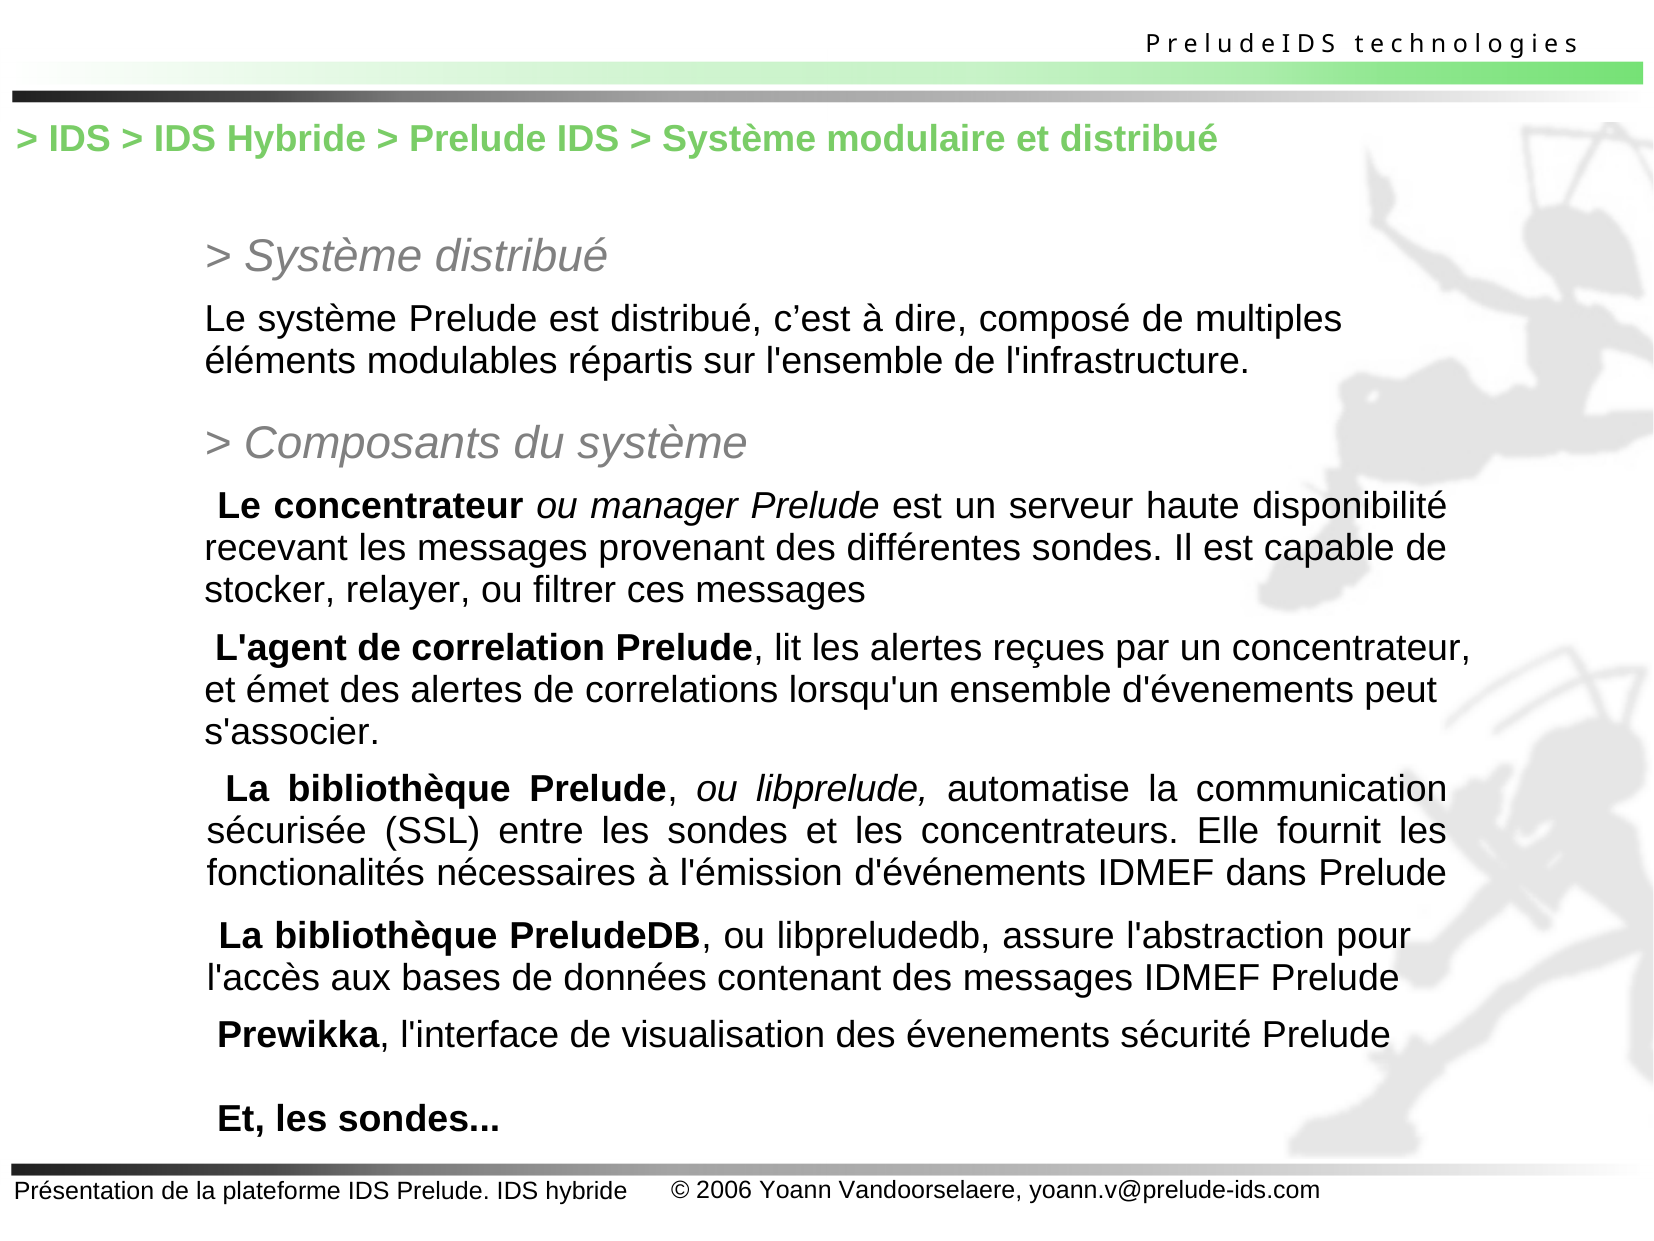

P r e l u d e I D S t e c h n o l o g i e s
> IDS > IDS Hybride > Prelude IDS > Système modulaire et distribué
> Système distribué
Le système Prelude est distribué, c’est à dire, composé de multiples éléments modulables répartis sur l'ensemble de l'infrastructure.
> Composants du système
 Le concentrateur ou manager Prelude est un serveur haute disponibilité recevant les messages provenant des différentes sondes. Il est capable de stocker, relayer, ou filtrer ces messages
 L'agent de correlation Prelude, lit les alertes reçues par un concentrateur, et émet des alertes de correlations lorsqu'un ensemble d'évenements peut s'associer.
 La bibliothèque Prelude, ou libprelude, automatise la communication sécurisée (SSL) entre les sondes et les concentrateurs. Elle fournit les fonctionalités nécessaires à l'émission d'événements IDMEF dans Prelude
 La bibliothèque PreludeDB, ou libpreludedb, assure l'abstraction pour l'accès aux bases de données contenant des messages IDMEF Prelude
 Prewikka, l'interface de visualisation des évenements sécurité Prelude
 Et, les sondes...
© 2006 Yoann Vandoorselaere, yoann.v@prelude-ids.com
Présentation de la plateforme IDS Prelude. IDS hybride